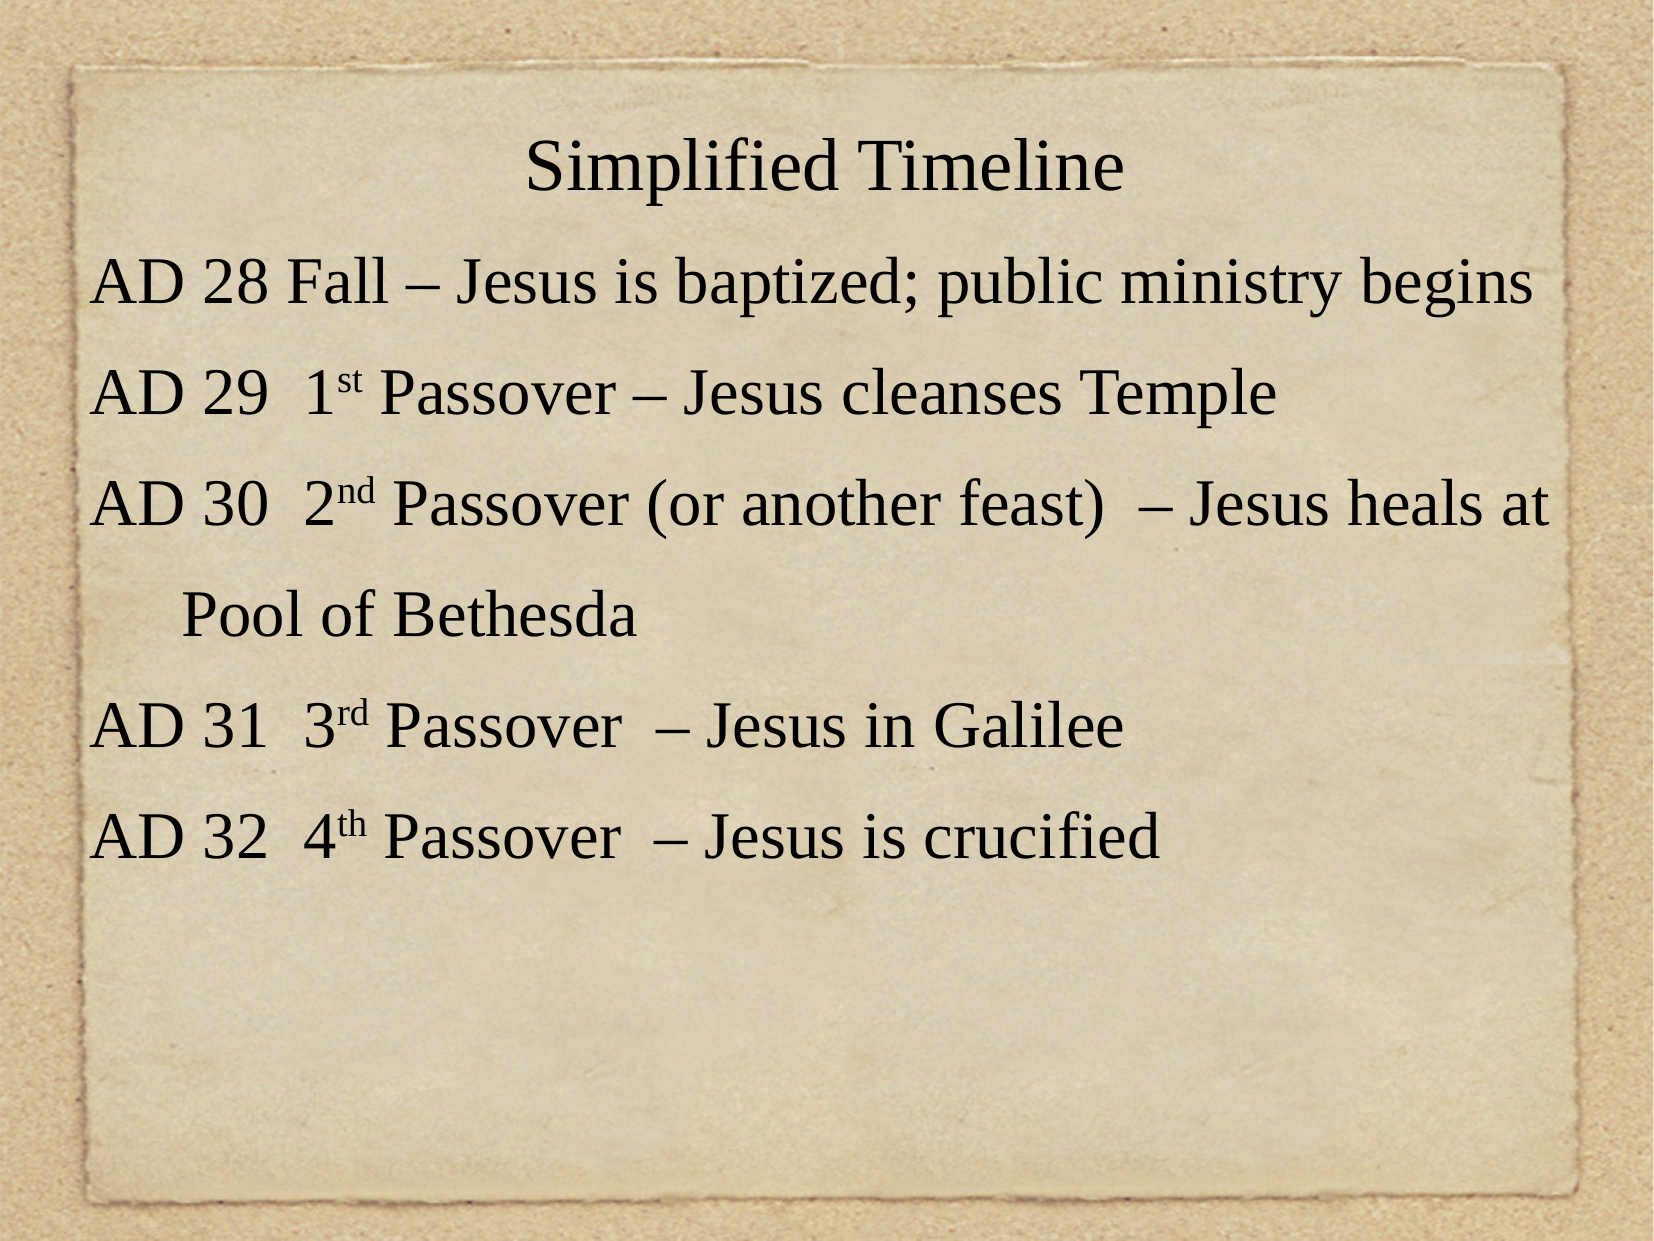

Simplified Timeline
AD 28 Fall – Jesus is baptized; public ministry begins
AD 29 1st Passover – Jesus cleanses Temple
AD 30 2nd Passover (or another feast) – Jesus heals at 	 Pool of Bethesda
AD 31 3rd Passover – Jesus in Galilee
AD 32 4th Passover – Jesus is crucified